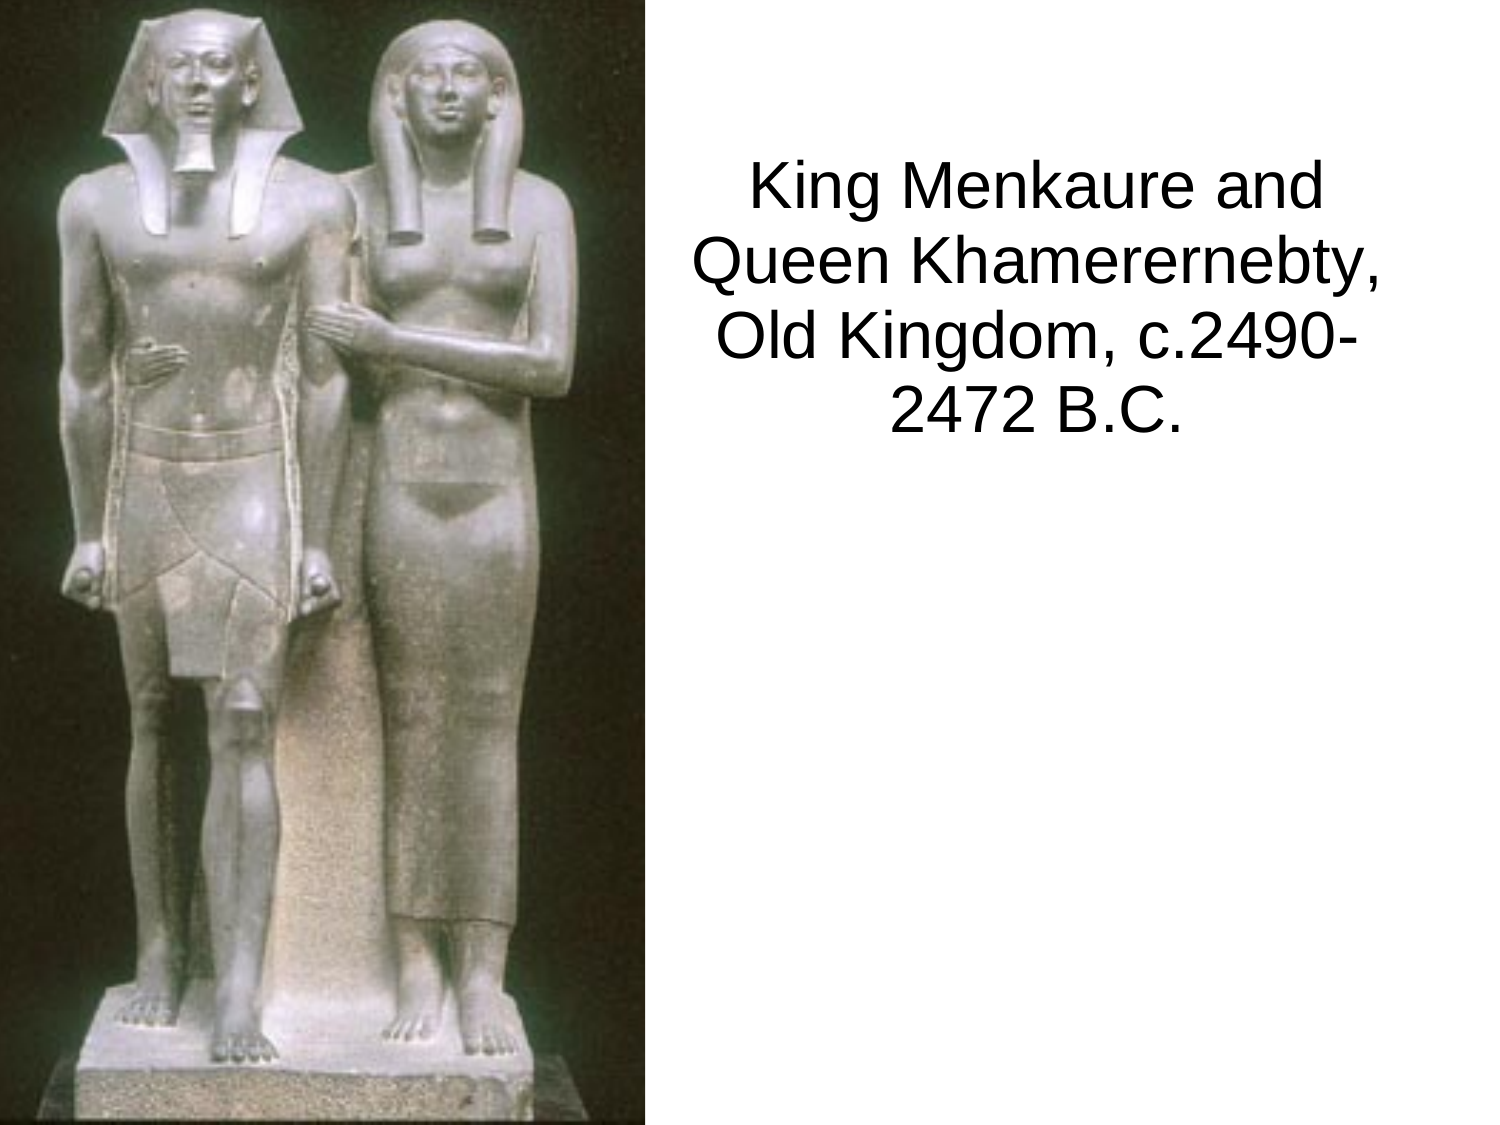

# King Menkaure and Queen Khamerernebty, Old Kingdom, c.2490-2472 B.C.